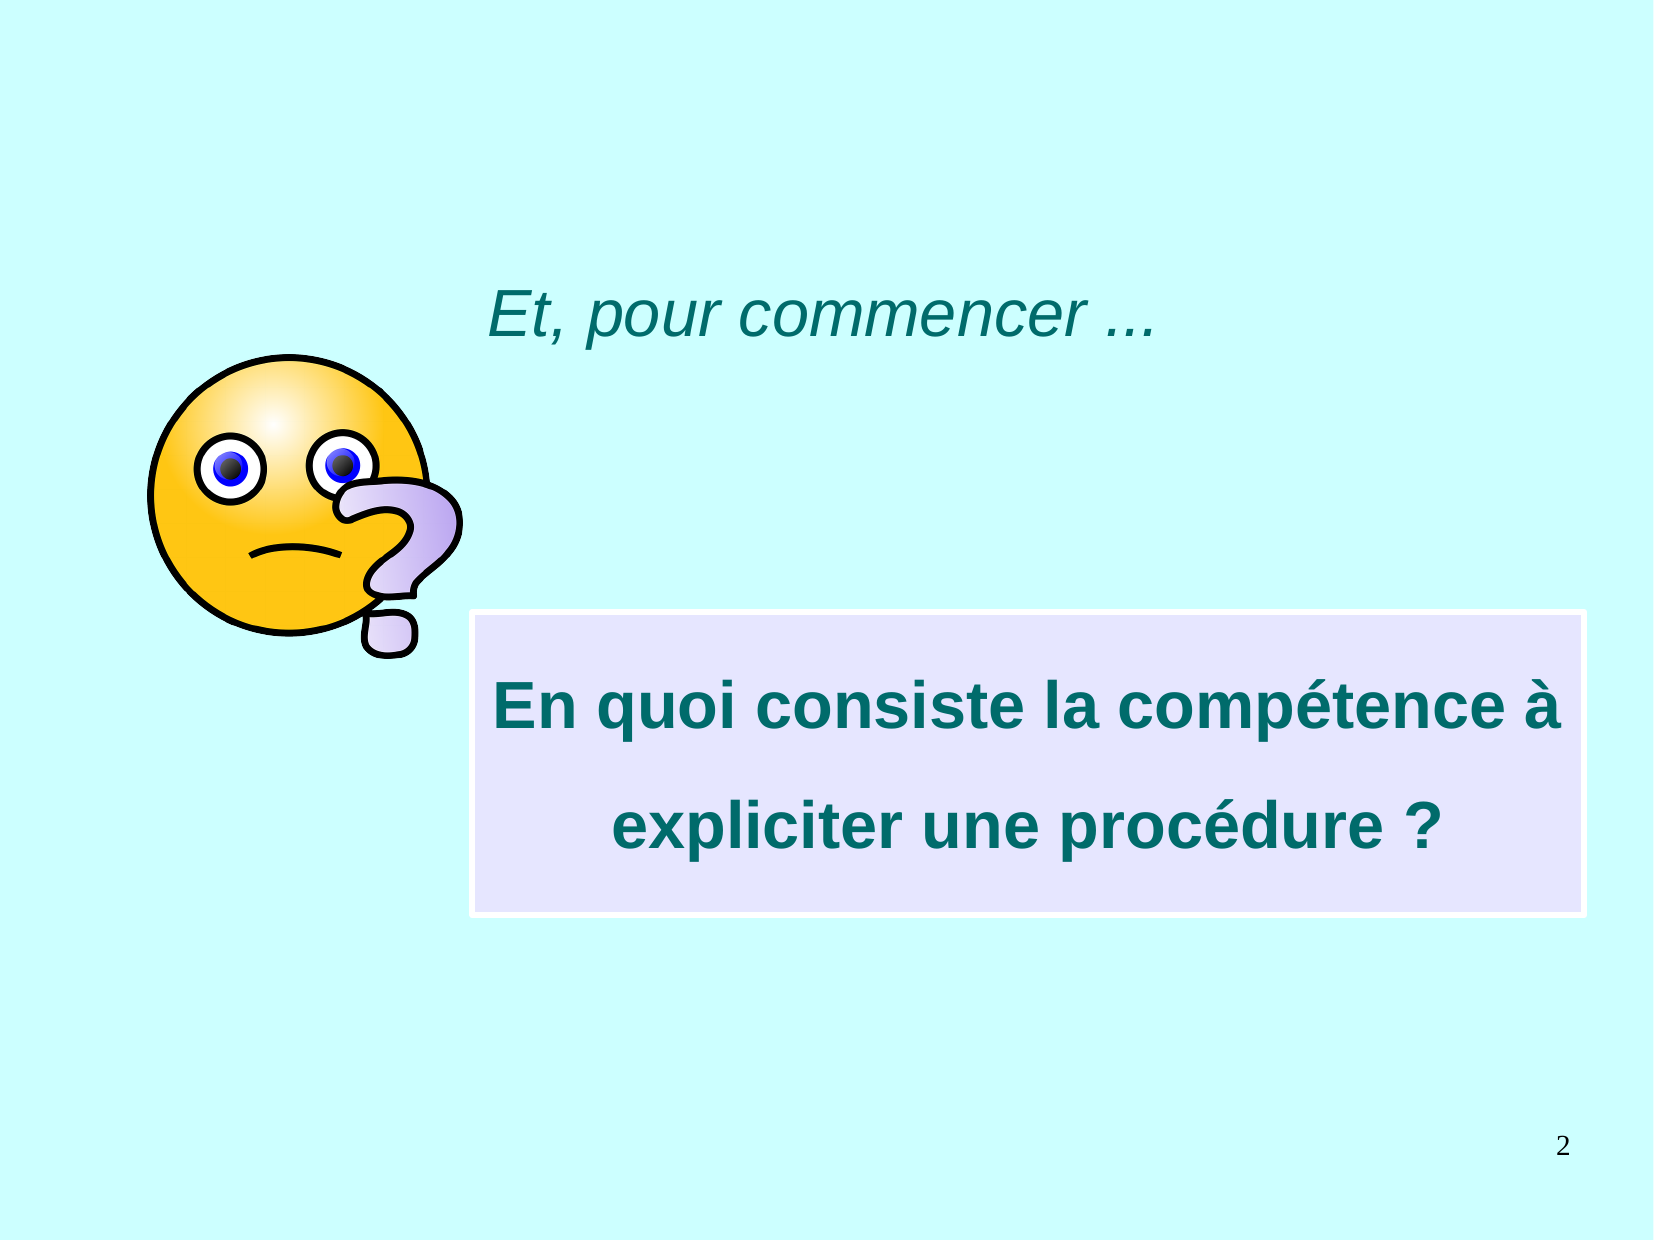

Et, pour commencer ...
En quoi consiste la compétence à expliciter une procédure ?
2